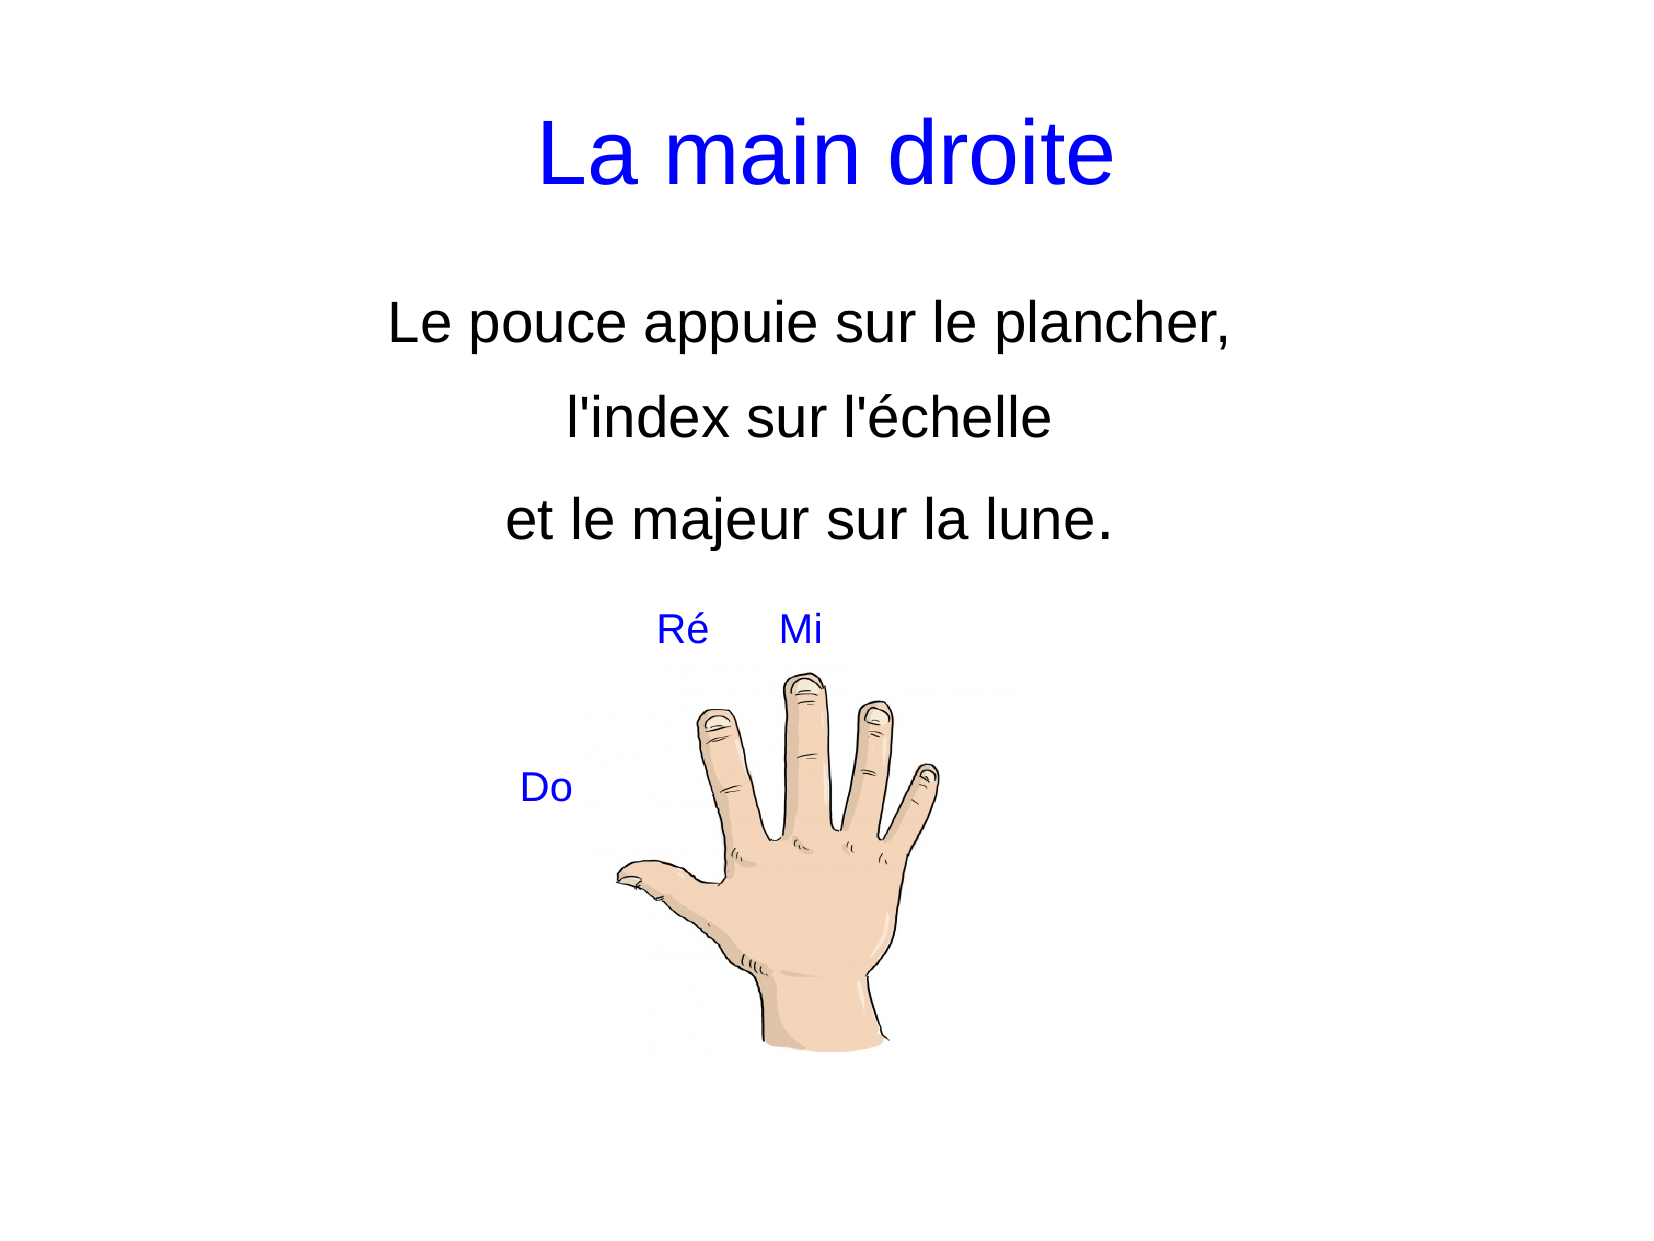

# La main droite
Le pouce appuie sur le plancher,
 l'index sur l'échelle
et le majeur sur la lune.
 Ré Mi
 Do